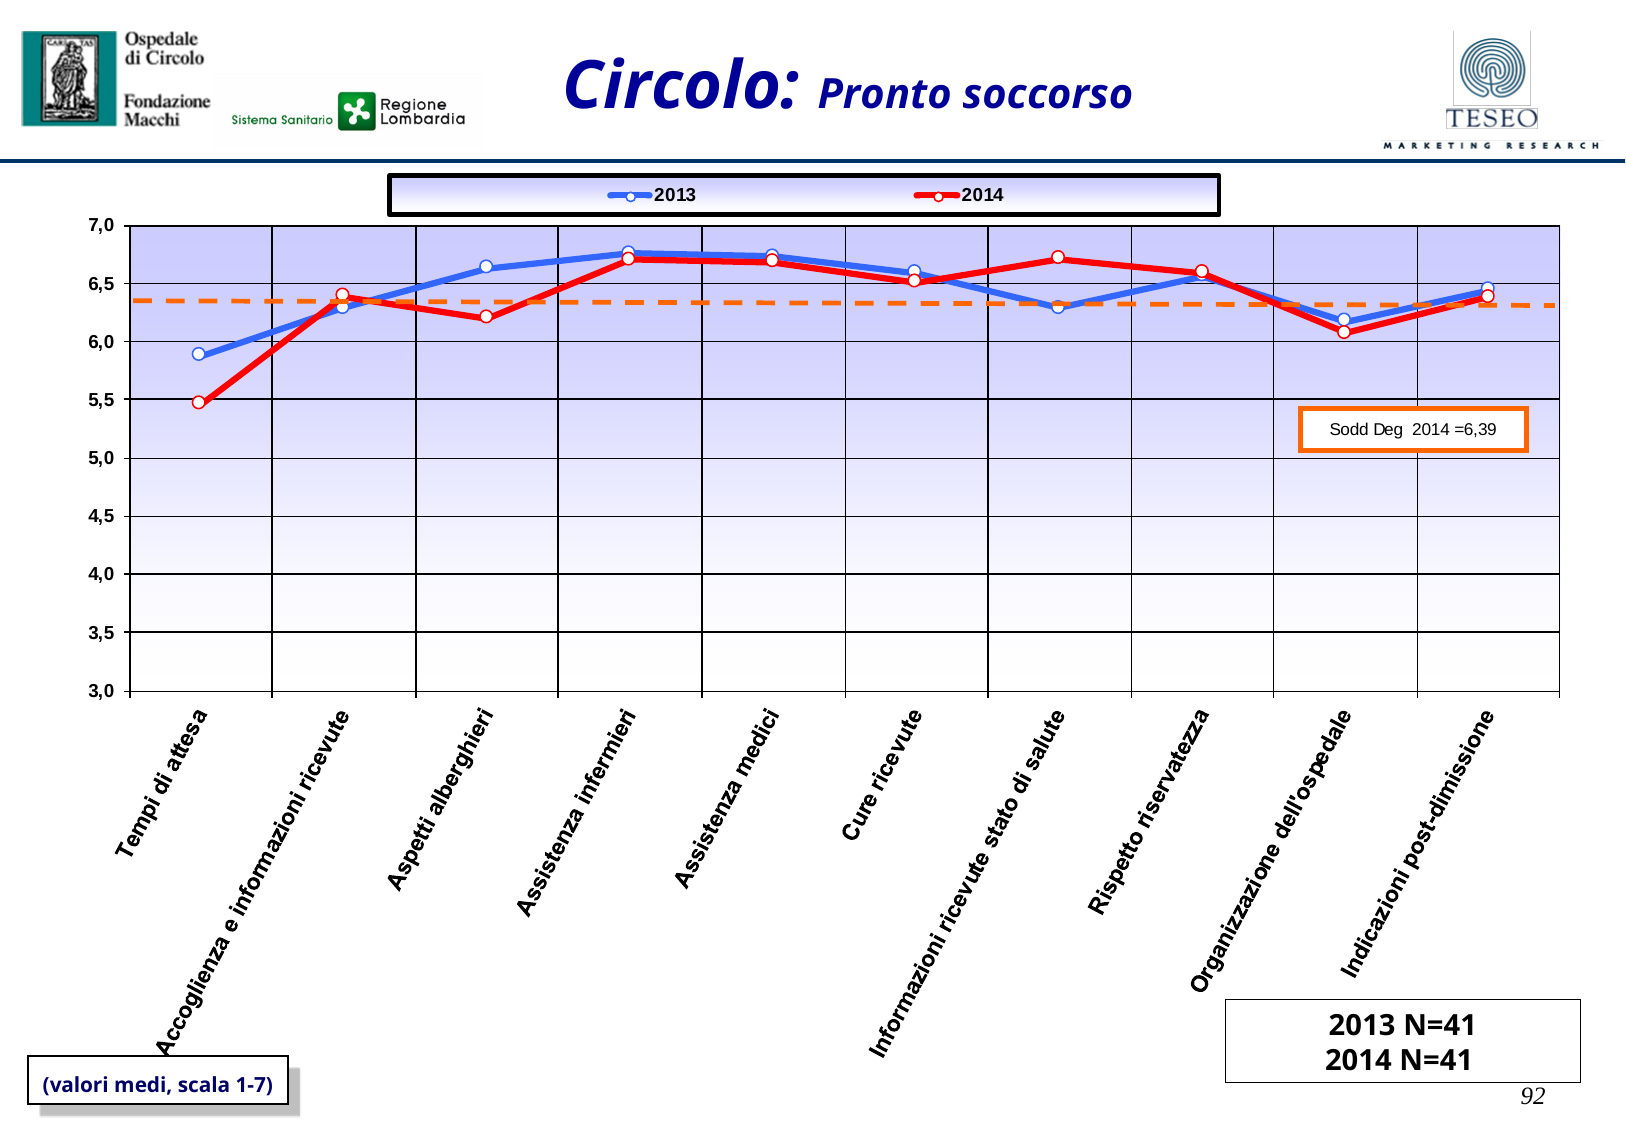

Circolo: Pronto soccorso
2013 N=41
2014 N=41
(valori medi, scala 1-7)